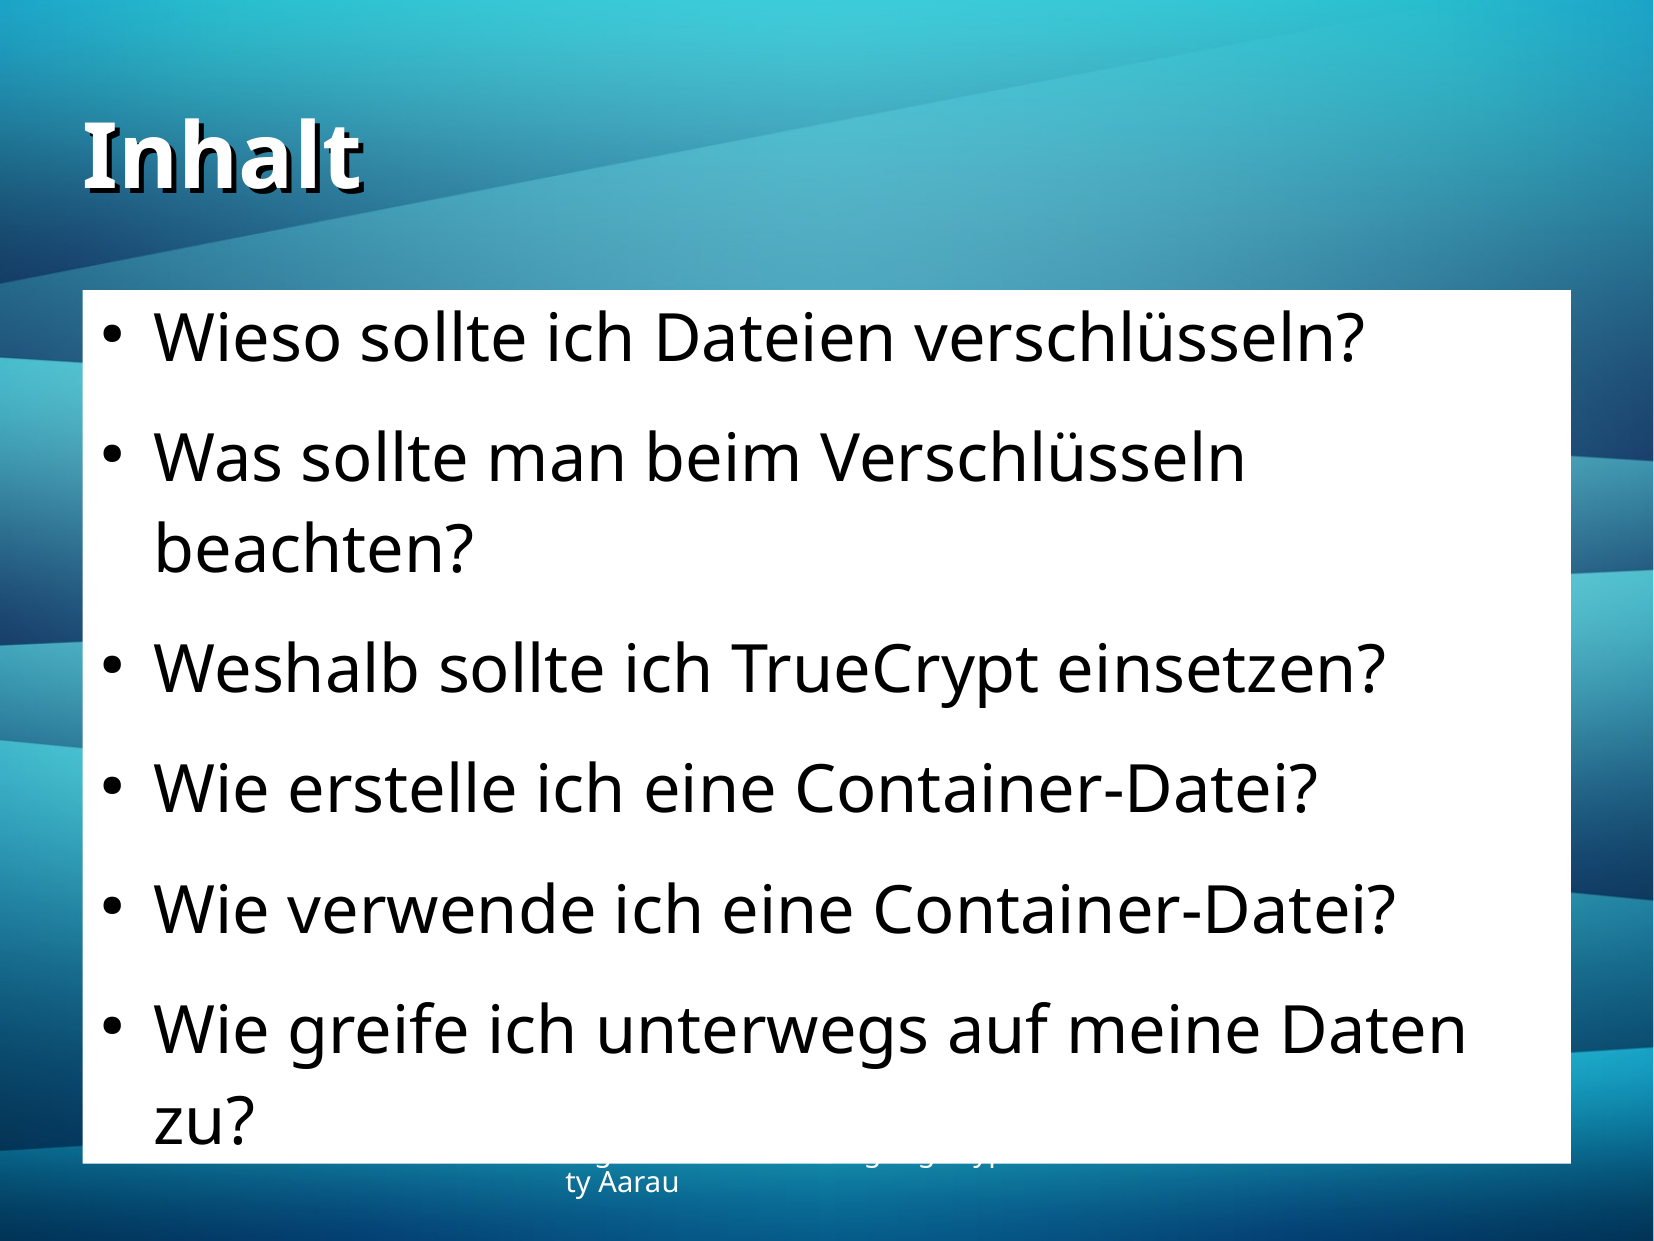

# Inhalt
Wieso sollte ich Dateien verschlüsseln?
Was sollte man beim Verschlüsseln beachten?
Weshalb sollte ich TrueCrypt einsetzen?
Wie erstelle ich eine Container-Datei?
Wie verwende ich eine Container-Datei?
Wie greife ich unterwegs auf meine Daten zu?
xx.05.2014
Digitale Selbstverteidigung CryptoParty Aarau
2